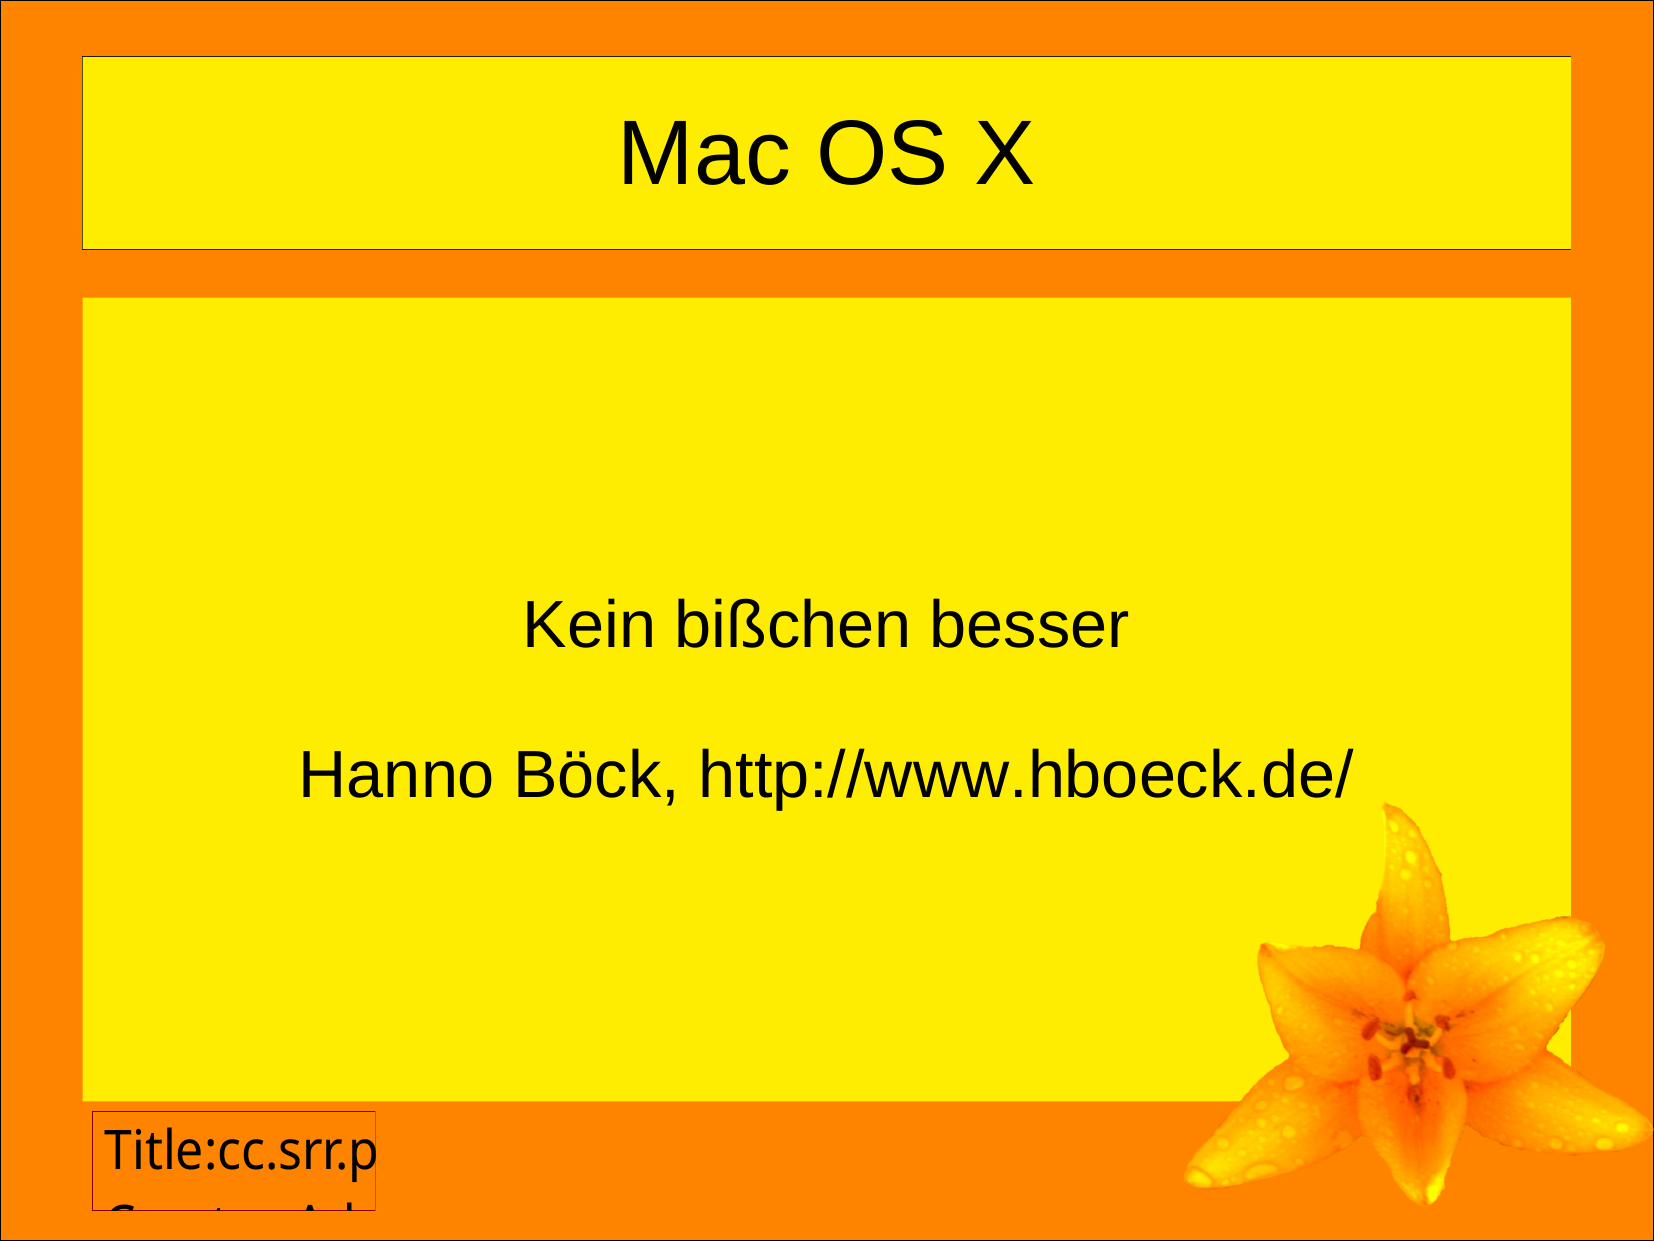

# Mac OS X
Kein bißchen besser
Hanno Böck, http://www.hboeck.de/